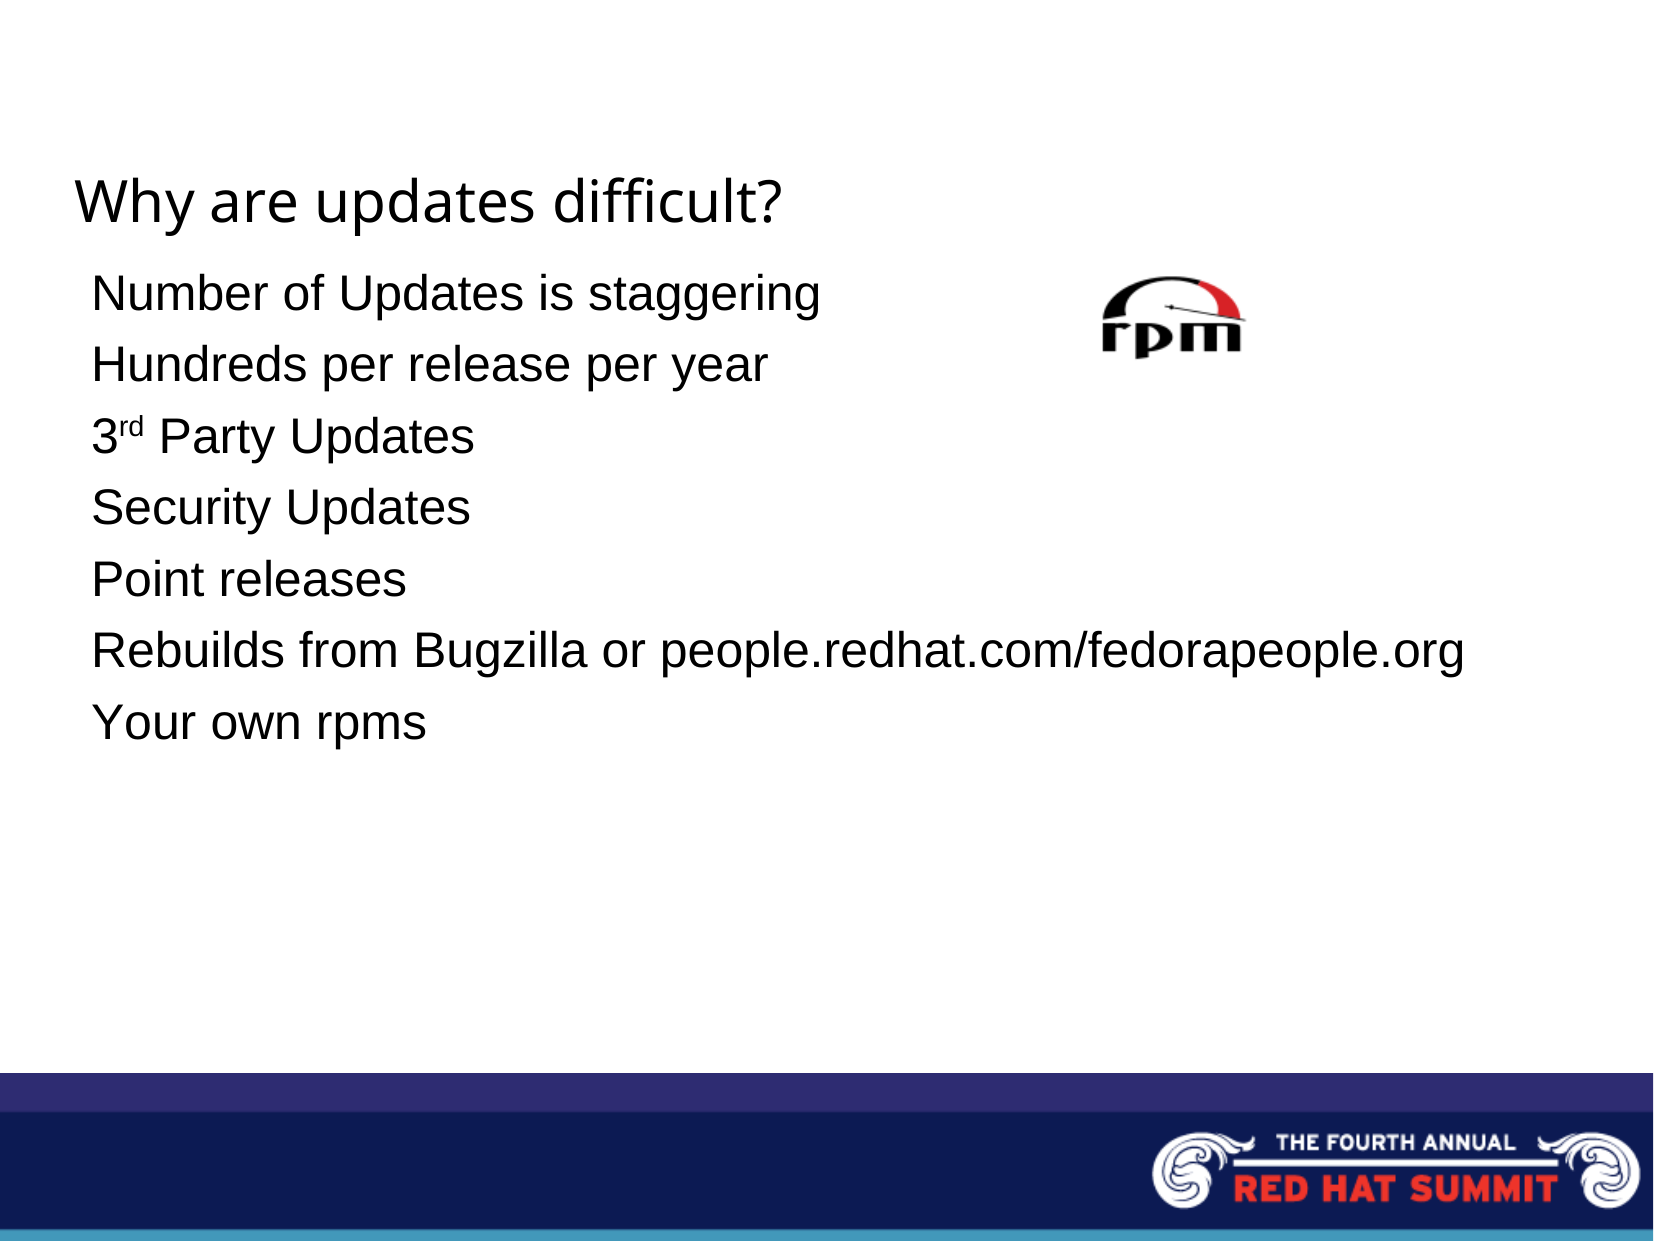

# Why are updates difficult?
 Number of Updates is staggering
 Hundreds per release per year
 3rd Party Updates
 Security Updates
 Point releases
 Rebuilds from Bugzilla or people.redhat.com/fedorapeople.org
 Your own rpms